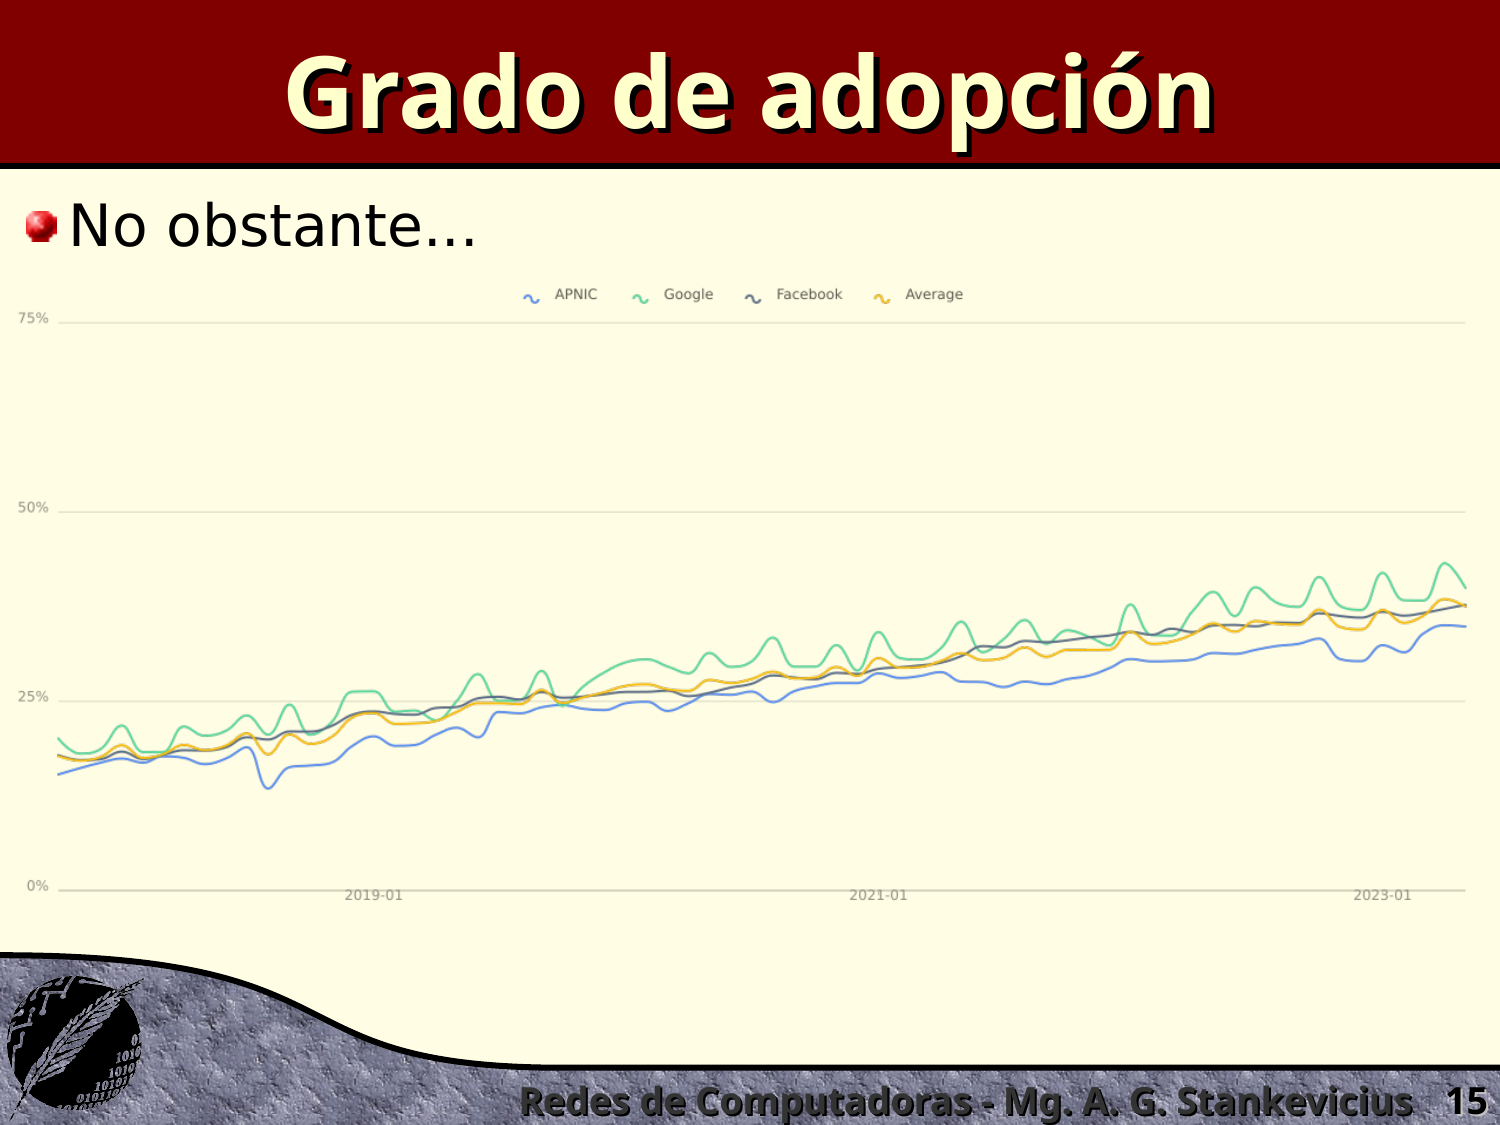

Grado de adopción
# No obstante...
15